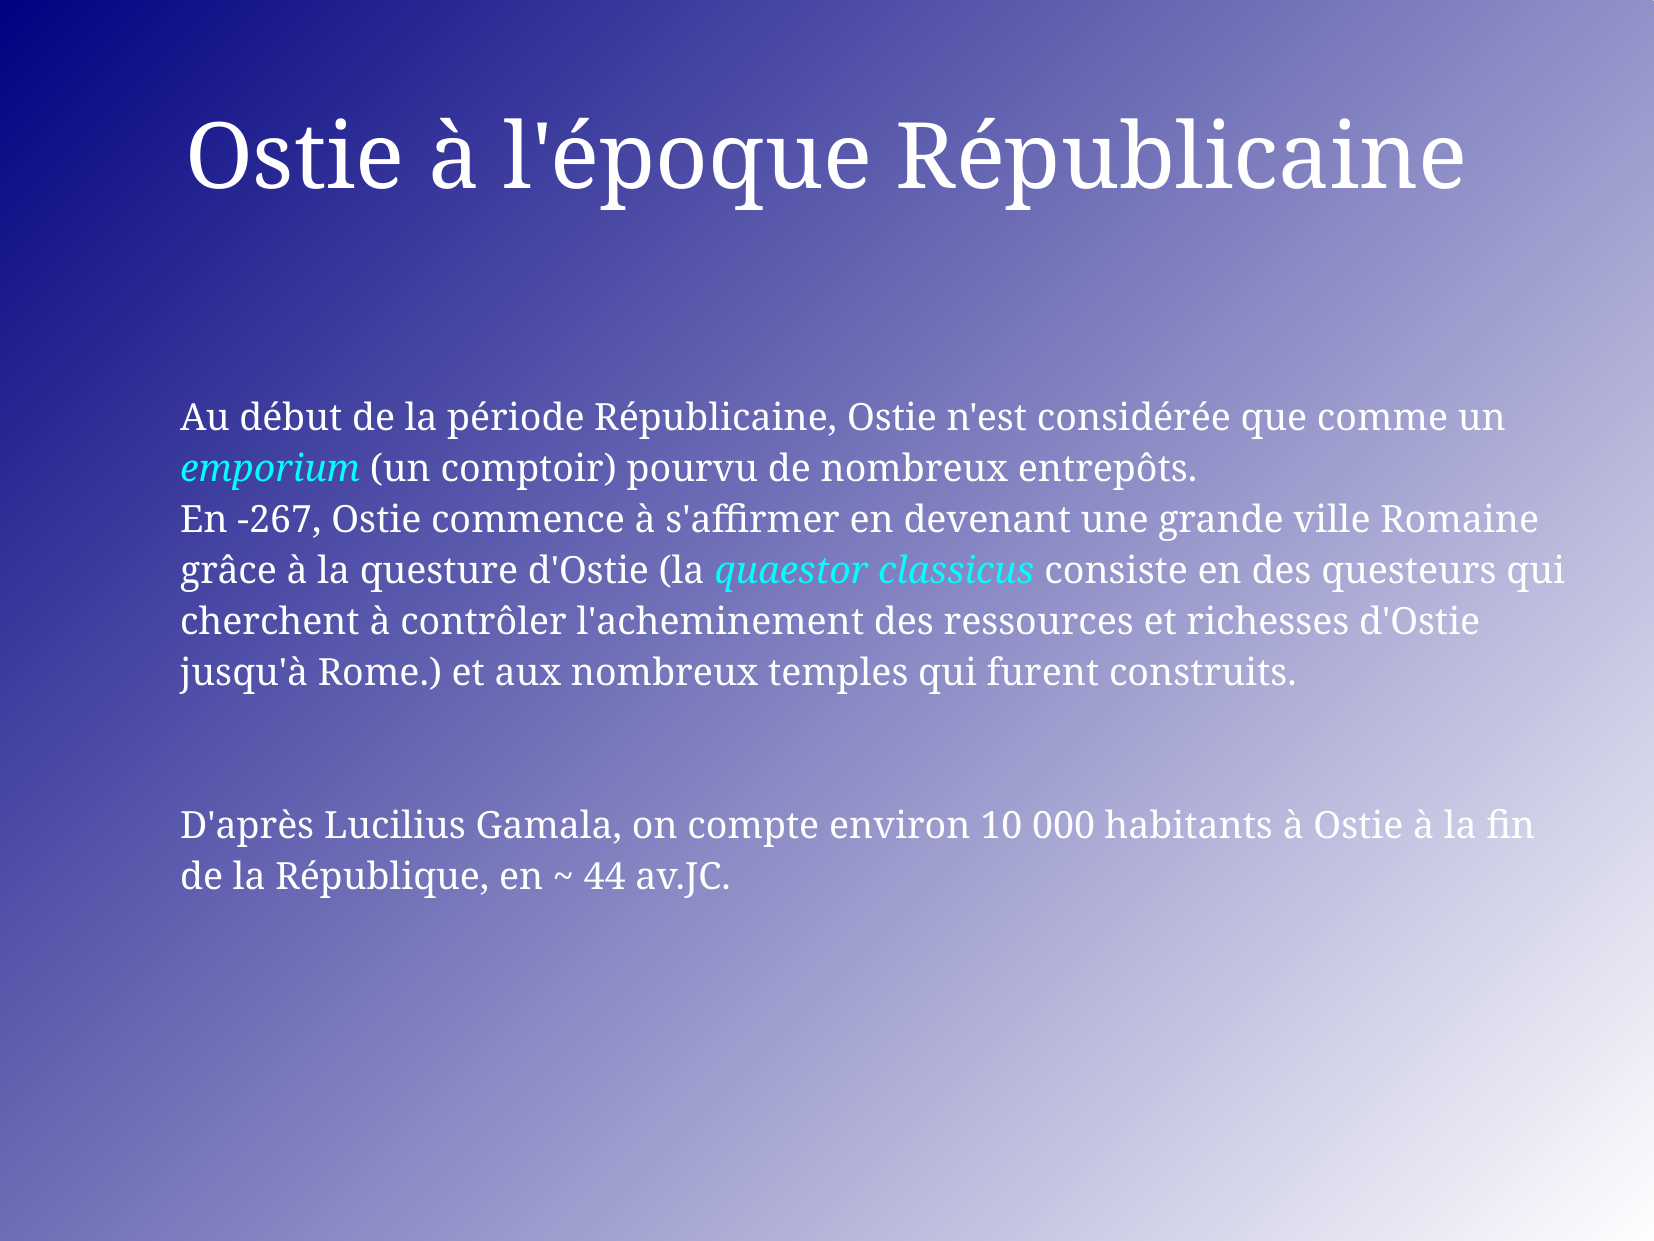

# Ostie à l'époque Républicaine
Au début de la période Républicaine, Ostie n'est considérée que comme un emporium (un comptoir) pourvu de nombreux entrepôts.
En -267, Ostie commence à s'affirmer en devenant une grande ville Romaine grâce à la questure d'Ostie (la quaestor classicus consiste en des questeurs qui cherchent à contrôler l'acheminement des ressources et richesses d'Ostie jusqu'à Rome.) et aux nombreux temples qui furent construits.
D'après Lucilius Gamala, on compte environ 10 000 habitants à Ostie à la fin de la République, en ~ 44 av.JC.